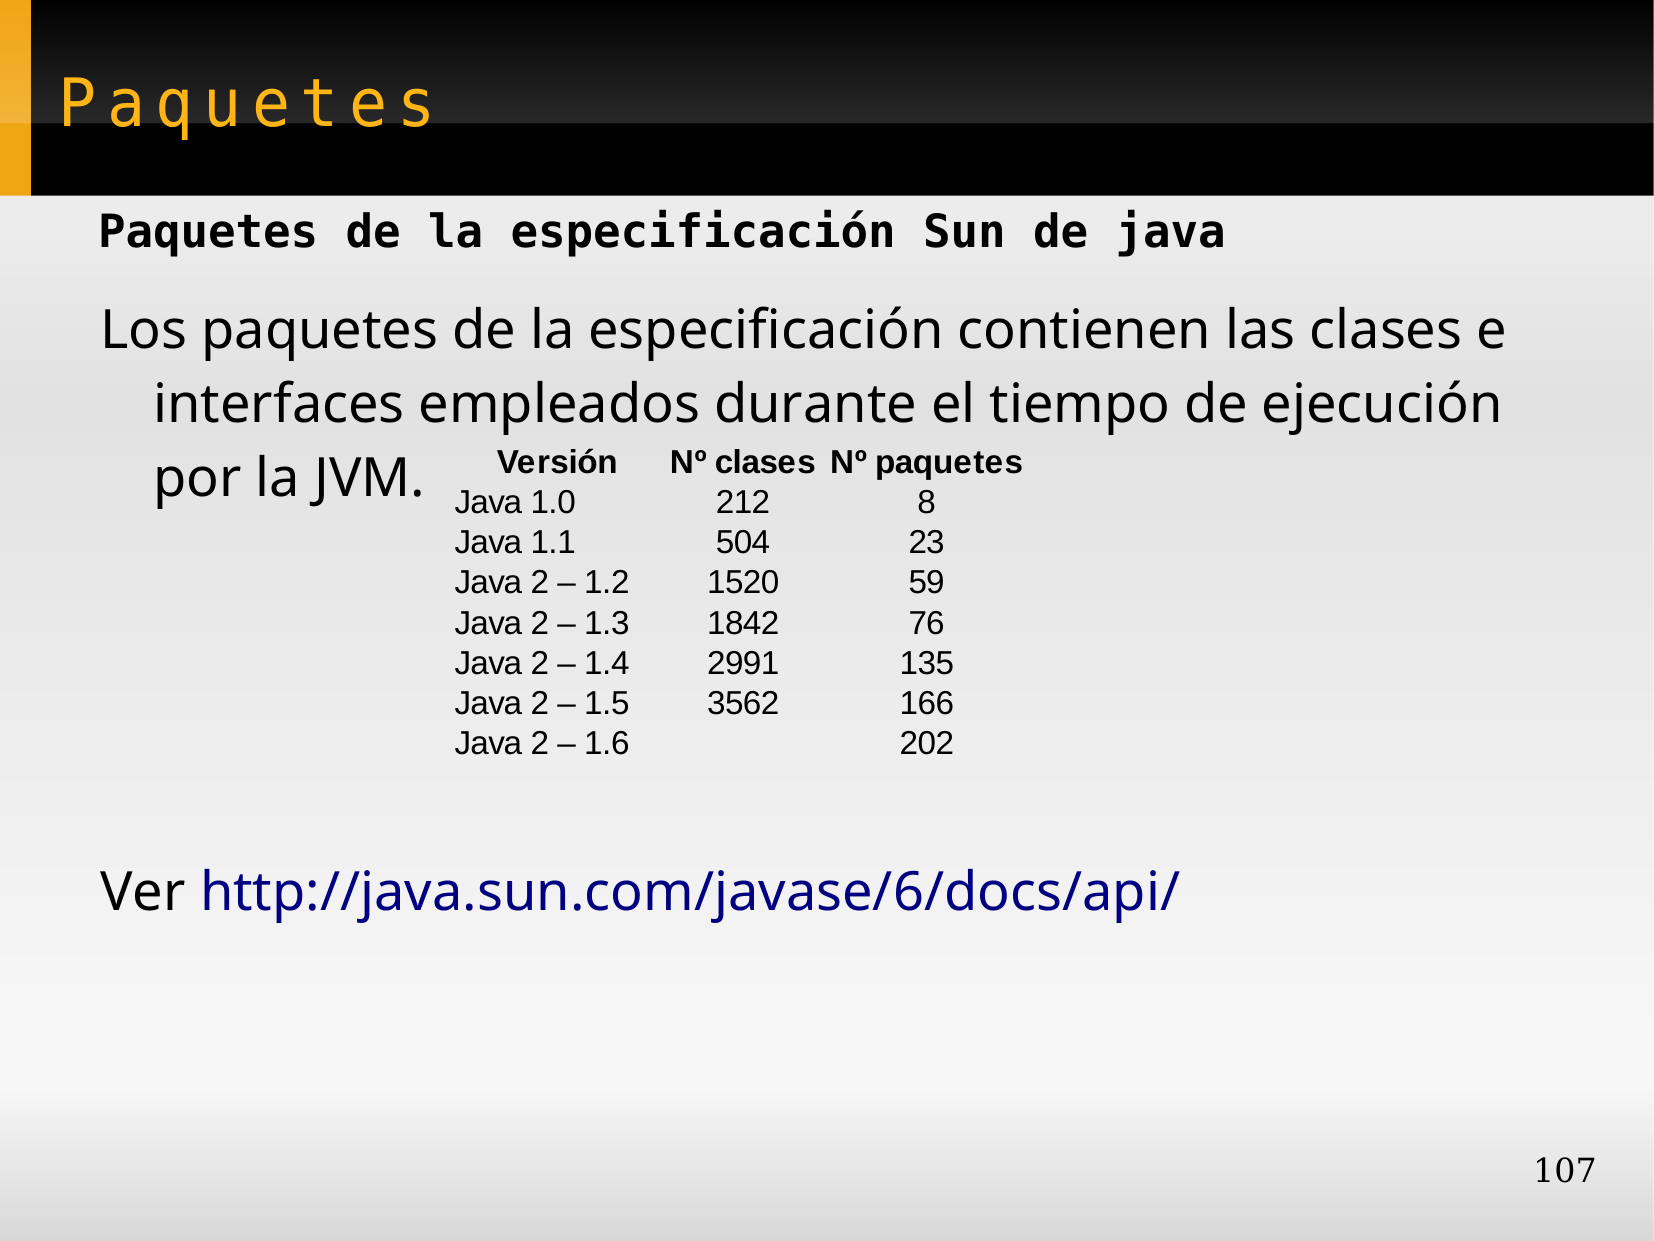

# Paquetes
Paquetes de la especificación Sun de java
Los paquetes de la especificación contienen las clases e interfaces empleados durante el tiempo de ejecución por la JVM.
Ver http://java.sun.com/javase/6/docs/api/
107